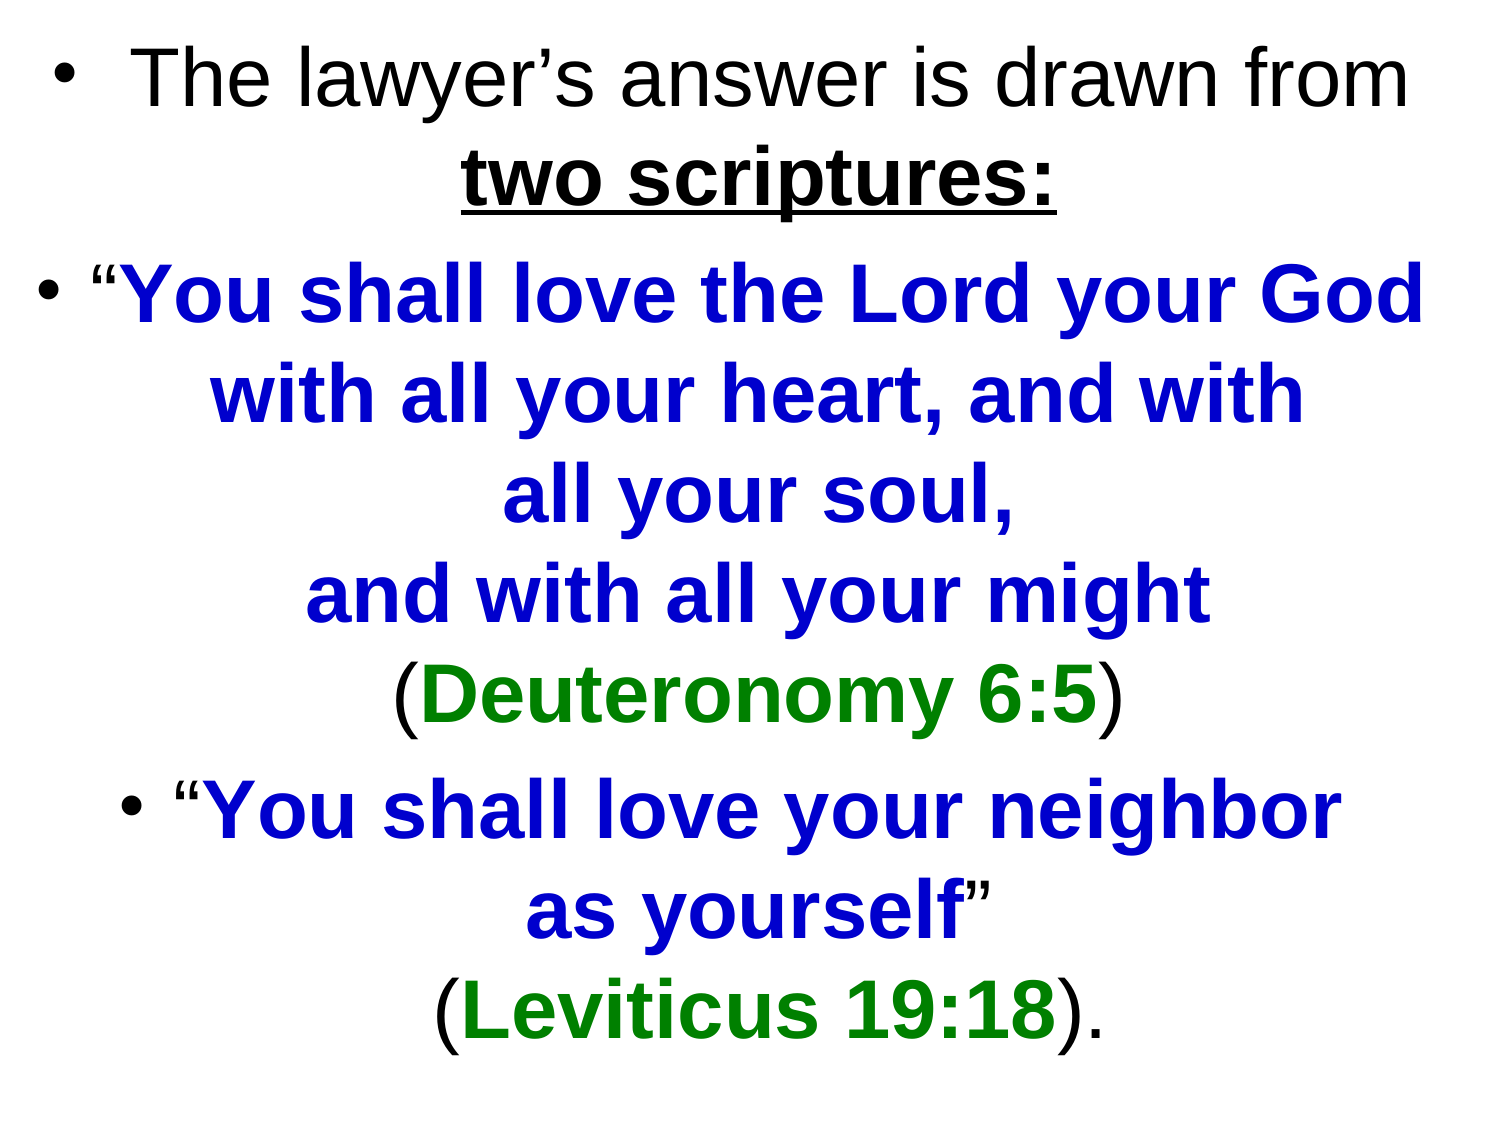

# The lawyer’s answer is drawn from two scriptures:
“You shall love the Lord your God
with all your heart, and with
all your soul,
and with all your might
(Deuteronomy 6:5)
“You shall love your neighbor
as yourself”
(Leviticus 19:18).
29